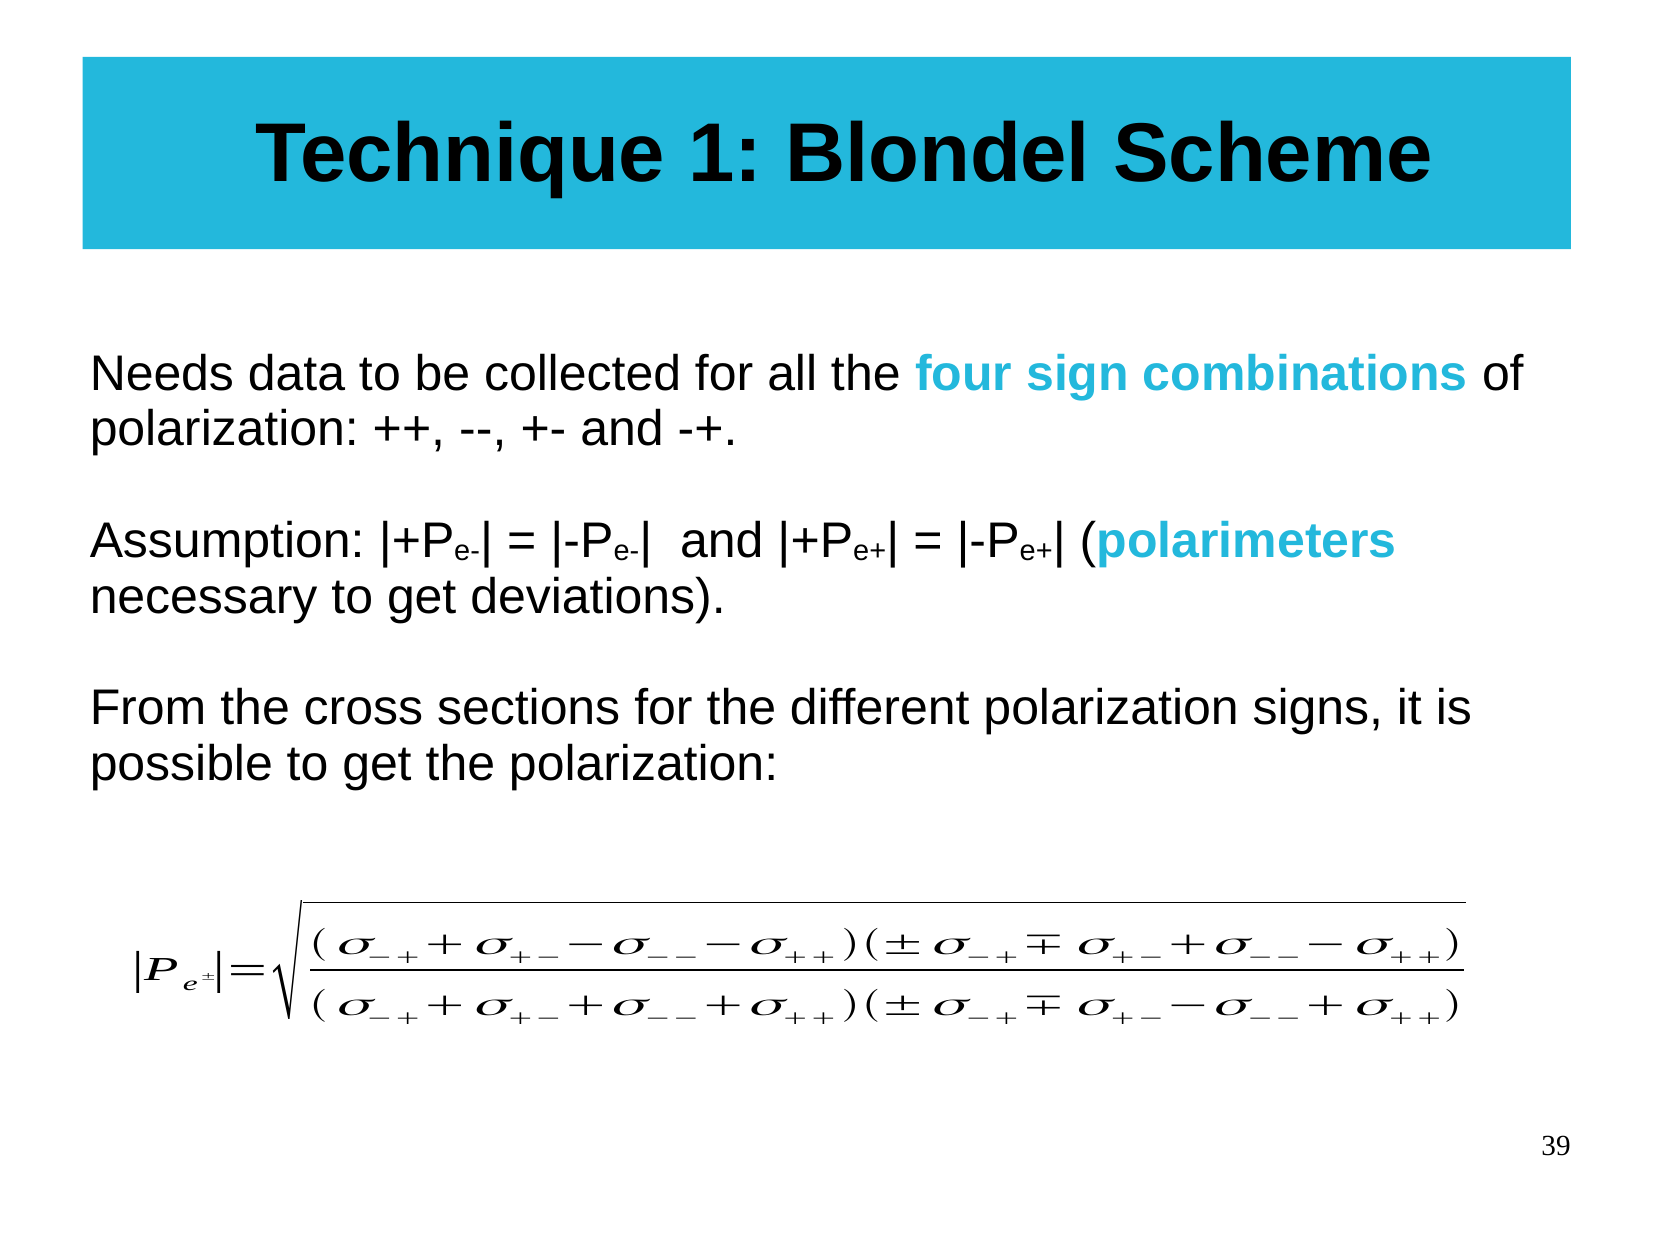

# Technique 1: Blondel Scheme
Needs data to be collected for all the four sign combinations of polarization: ++, --, +- and -+.
Assumption: |+Pe-| = |-Pe-| and |+Pe+| = |-Pe+| (polarimeters necessary to get deviations).
From the cross sections for the different polarization signs, it is possible to get the polarization:
39